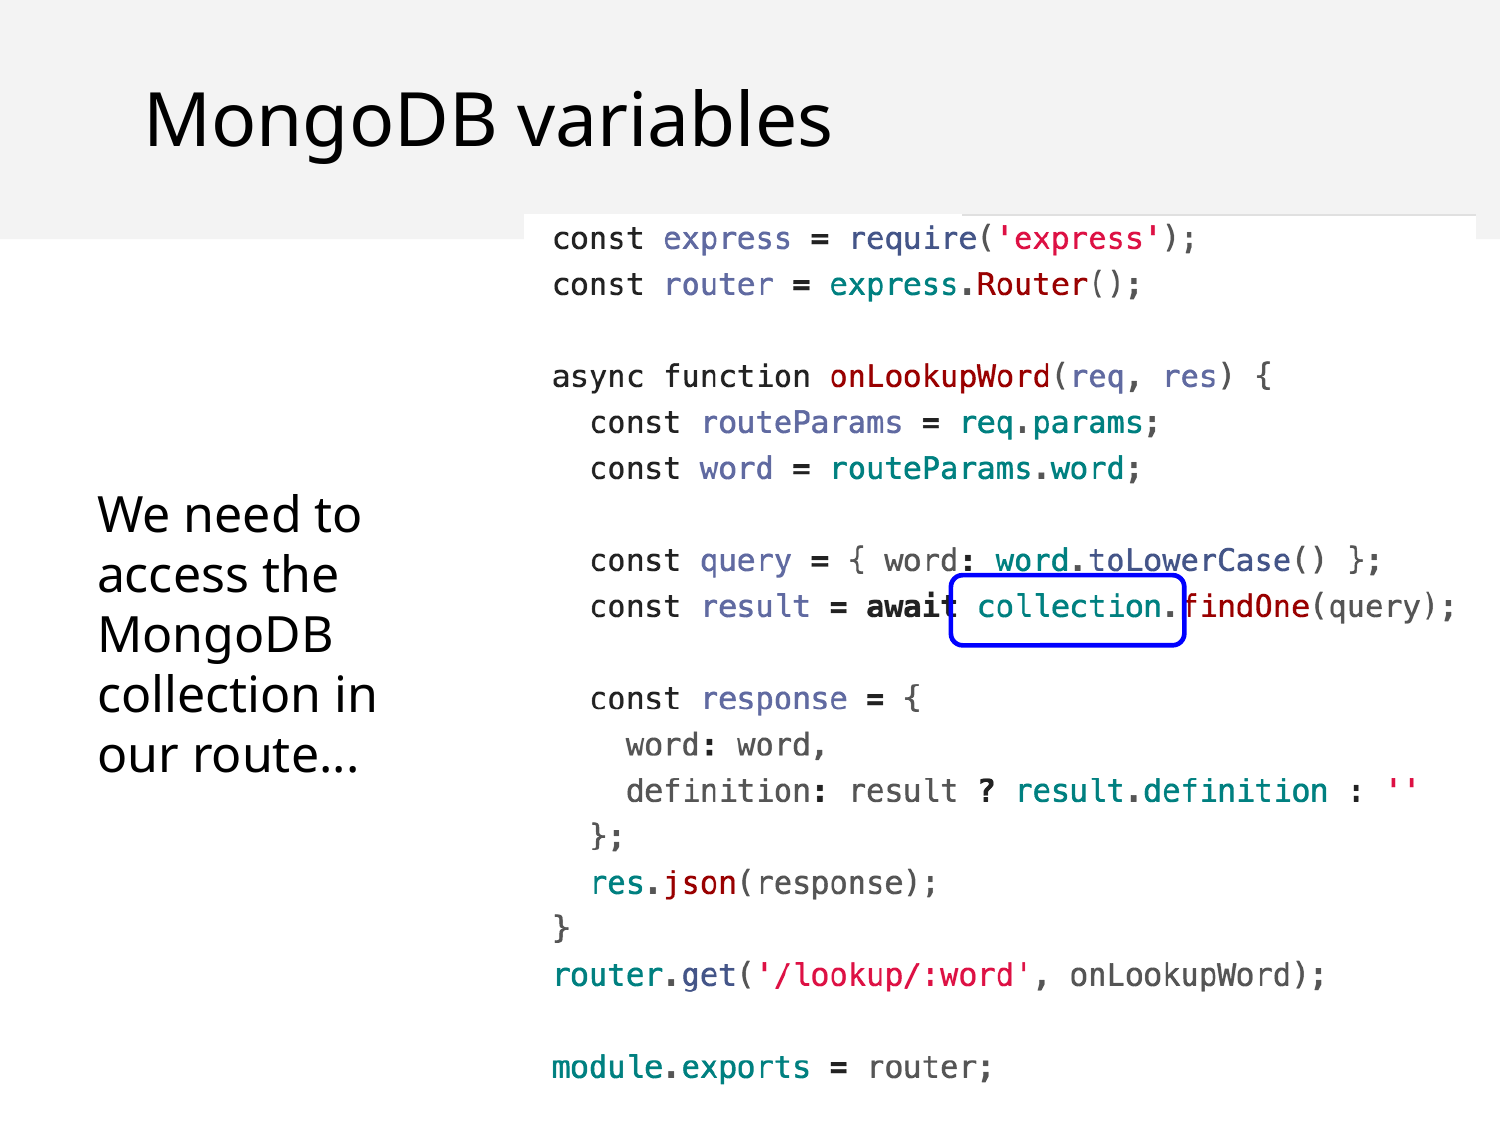

# MongoDB variables
We need to access the MongoDB collection in our route...